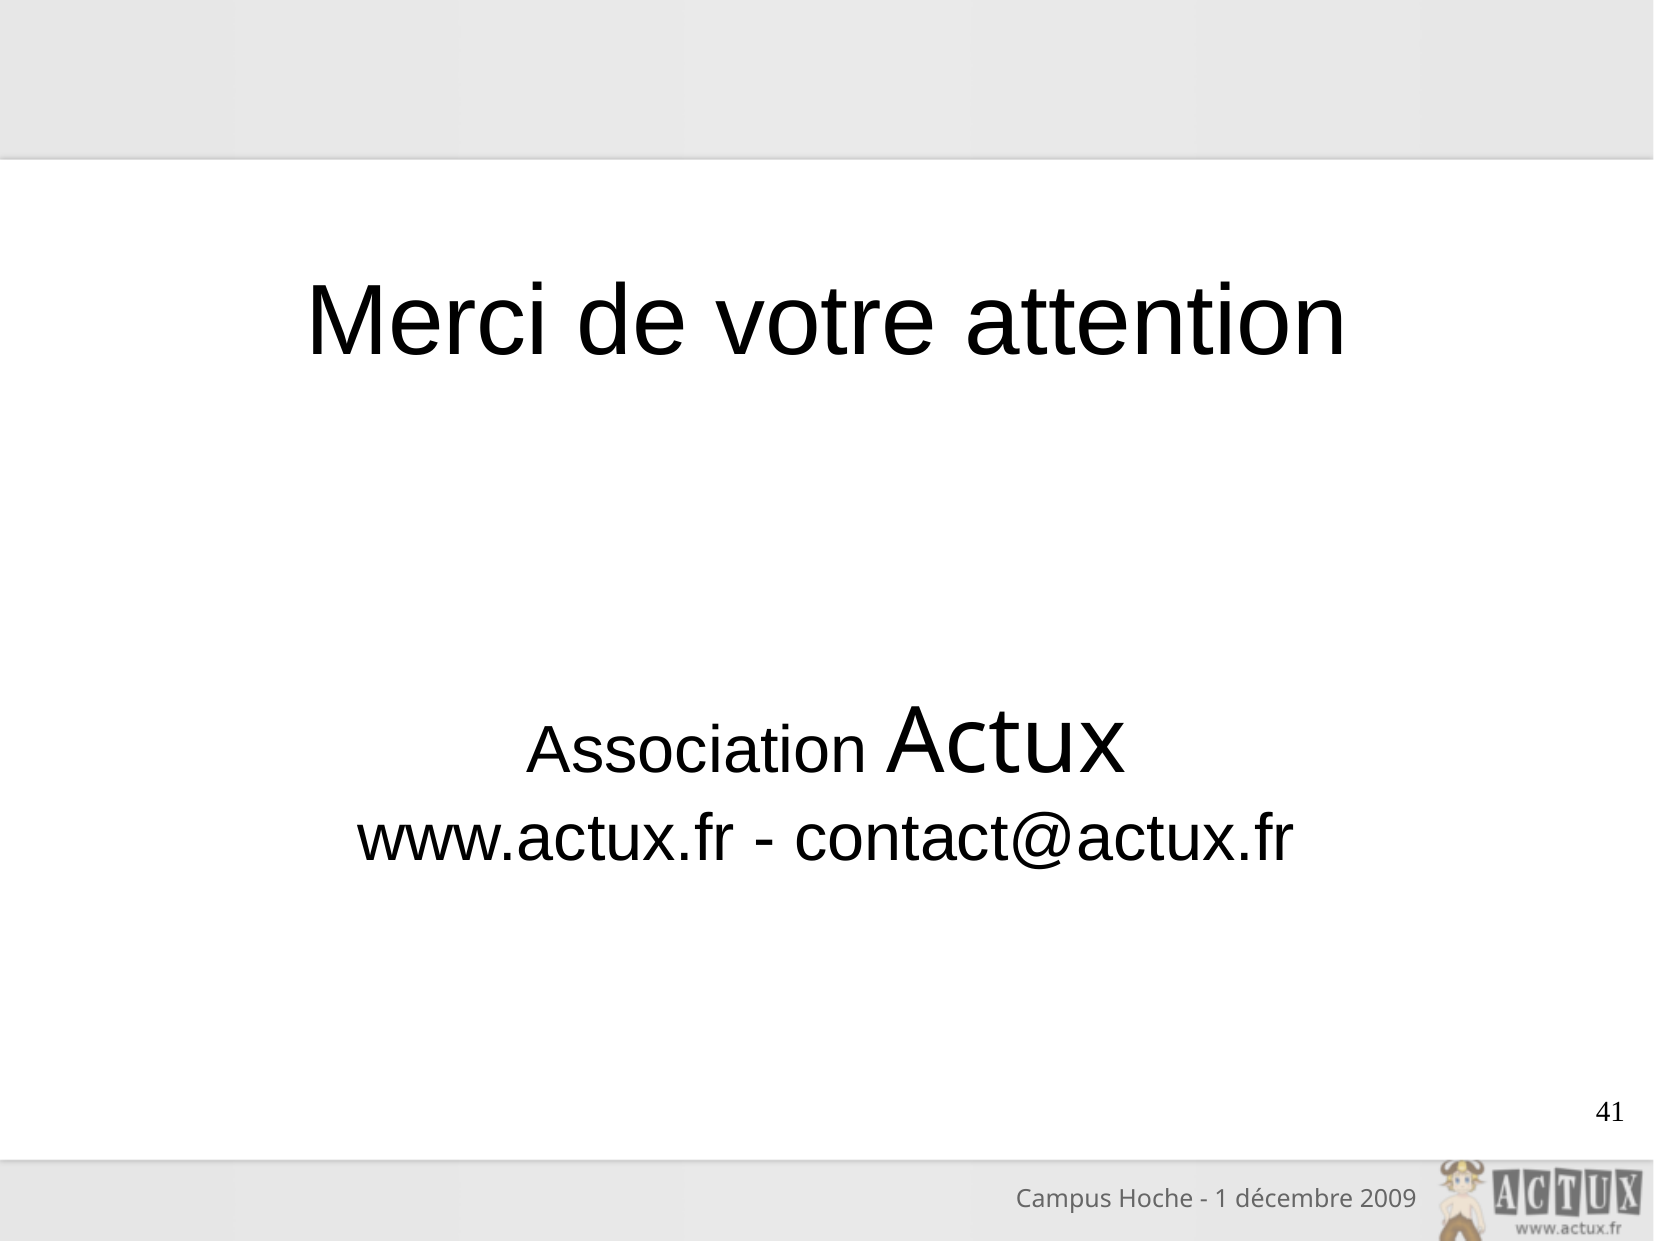

# Merci de votre attention
Association Actux
www.actux.fr - contact@actux.fr
41
Campus Hoche - 1 décembre 2009